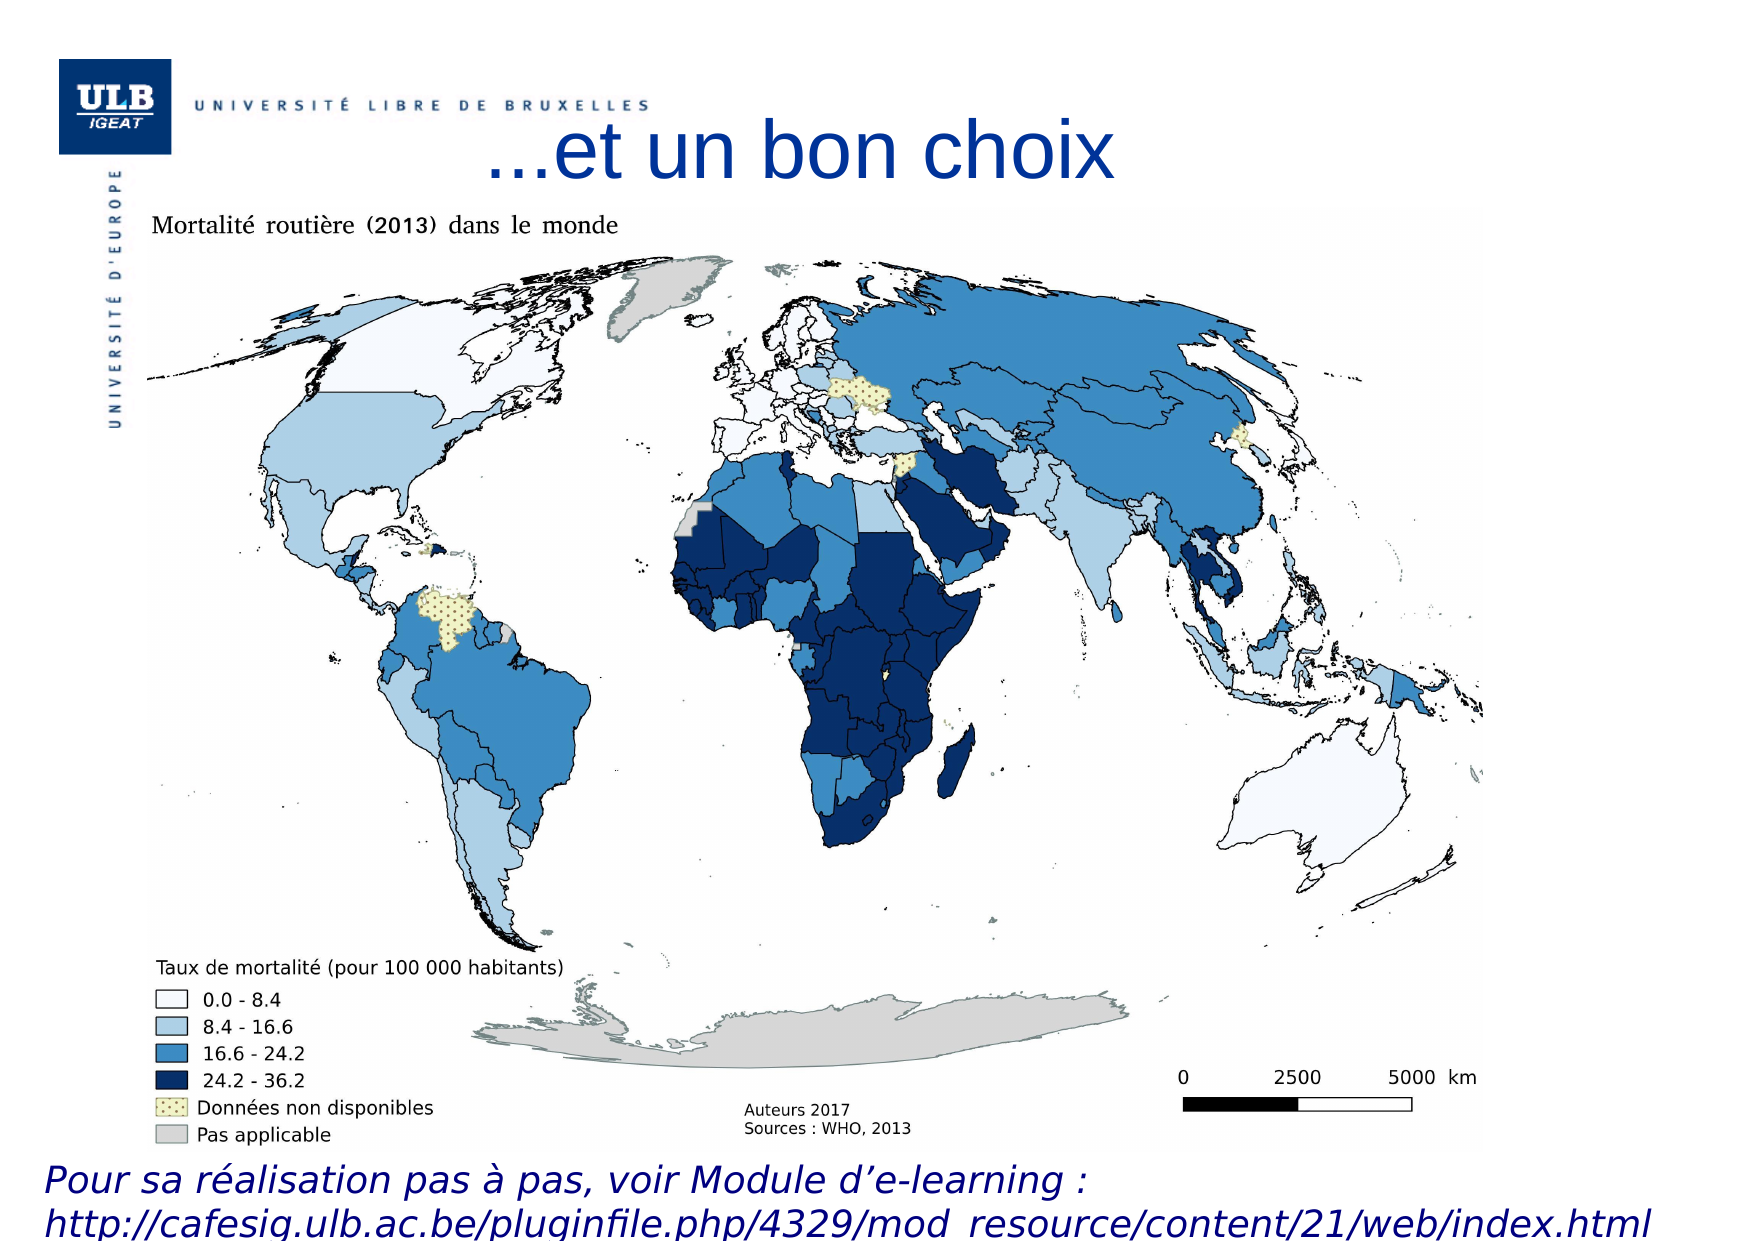

# ...et un bon choix
GEOG-F-105 - Méthodologie de la géographie humaine I
73
Pour sa réalisation pas à pas, voir Module d’e-learning : http://cafesig.ulb.ac.be/pluginfile.php/4329/mod_resource/content/21/web/index.html